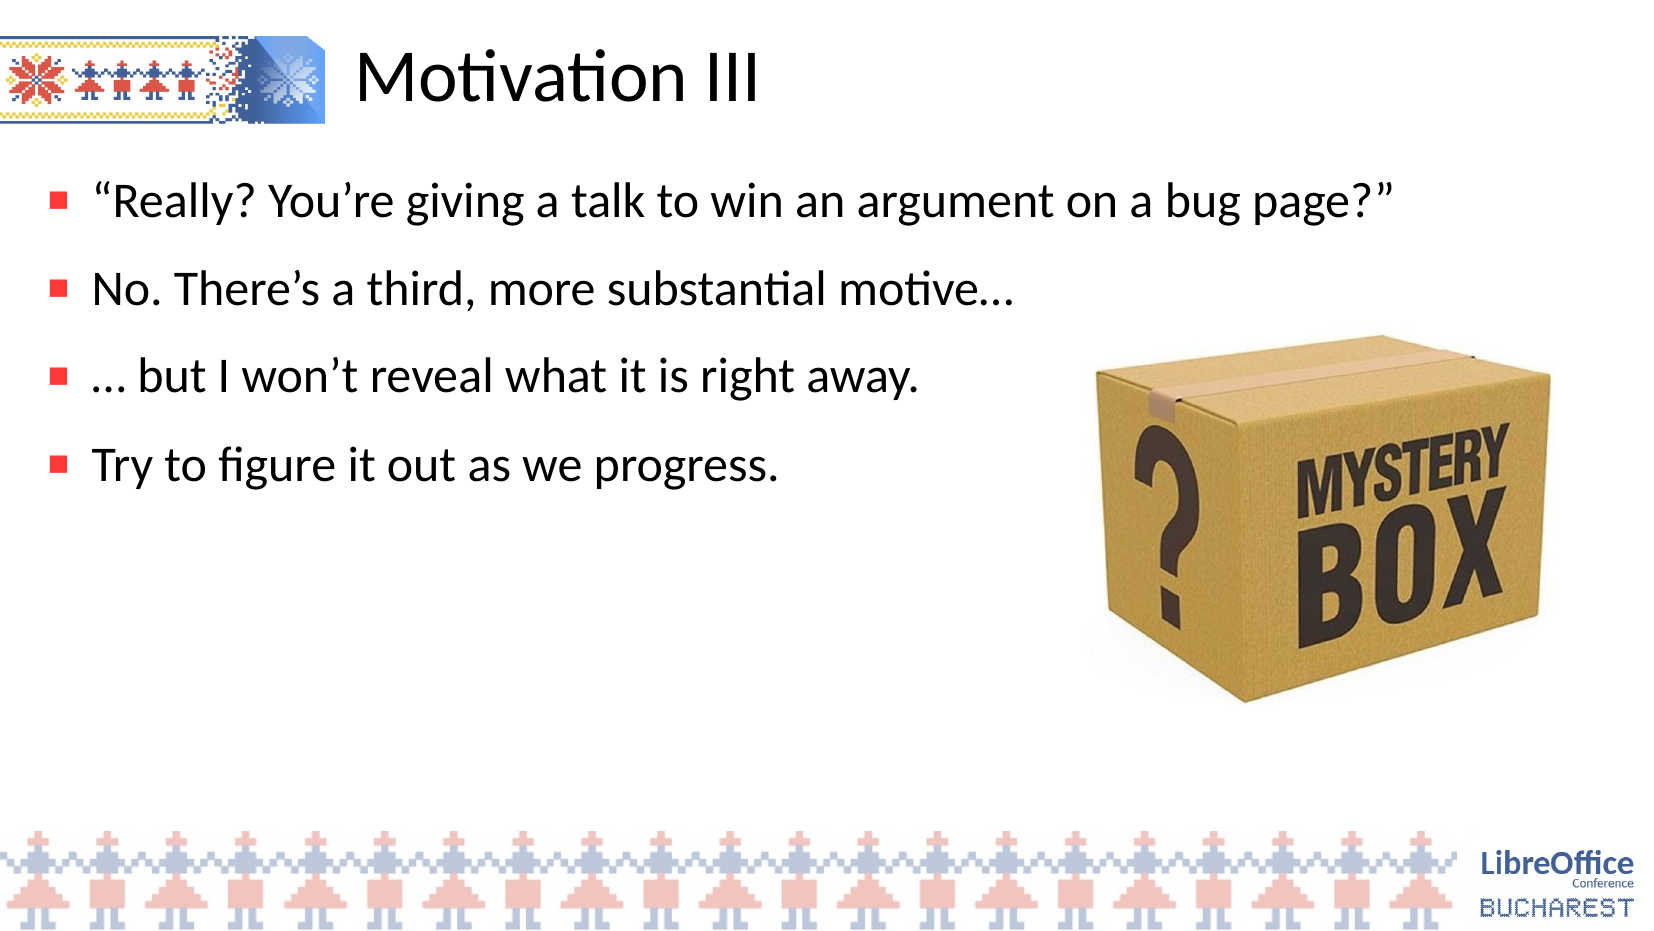

# Motivation III
“Really? You’re giving a talk to win an argument on a bug page?”
No. There’s a third, more substantial motive…
… but I won’t reveal what it is right away.
Try to figure it out as we progress.